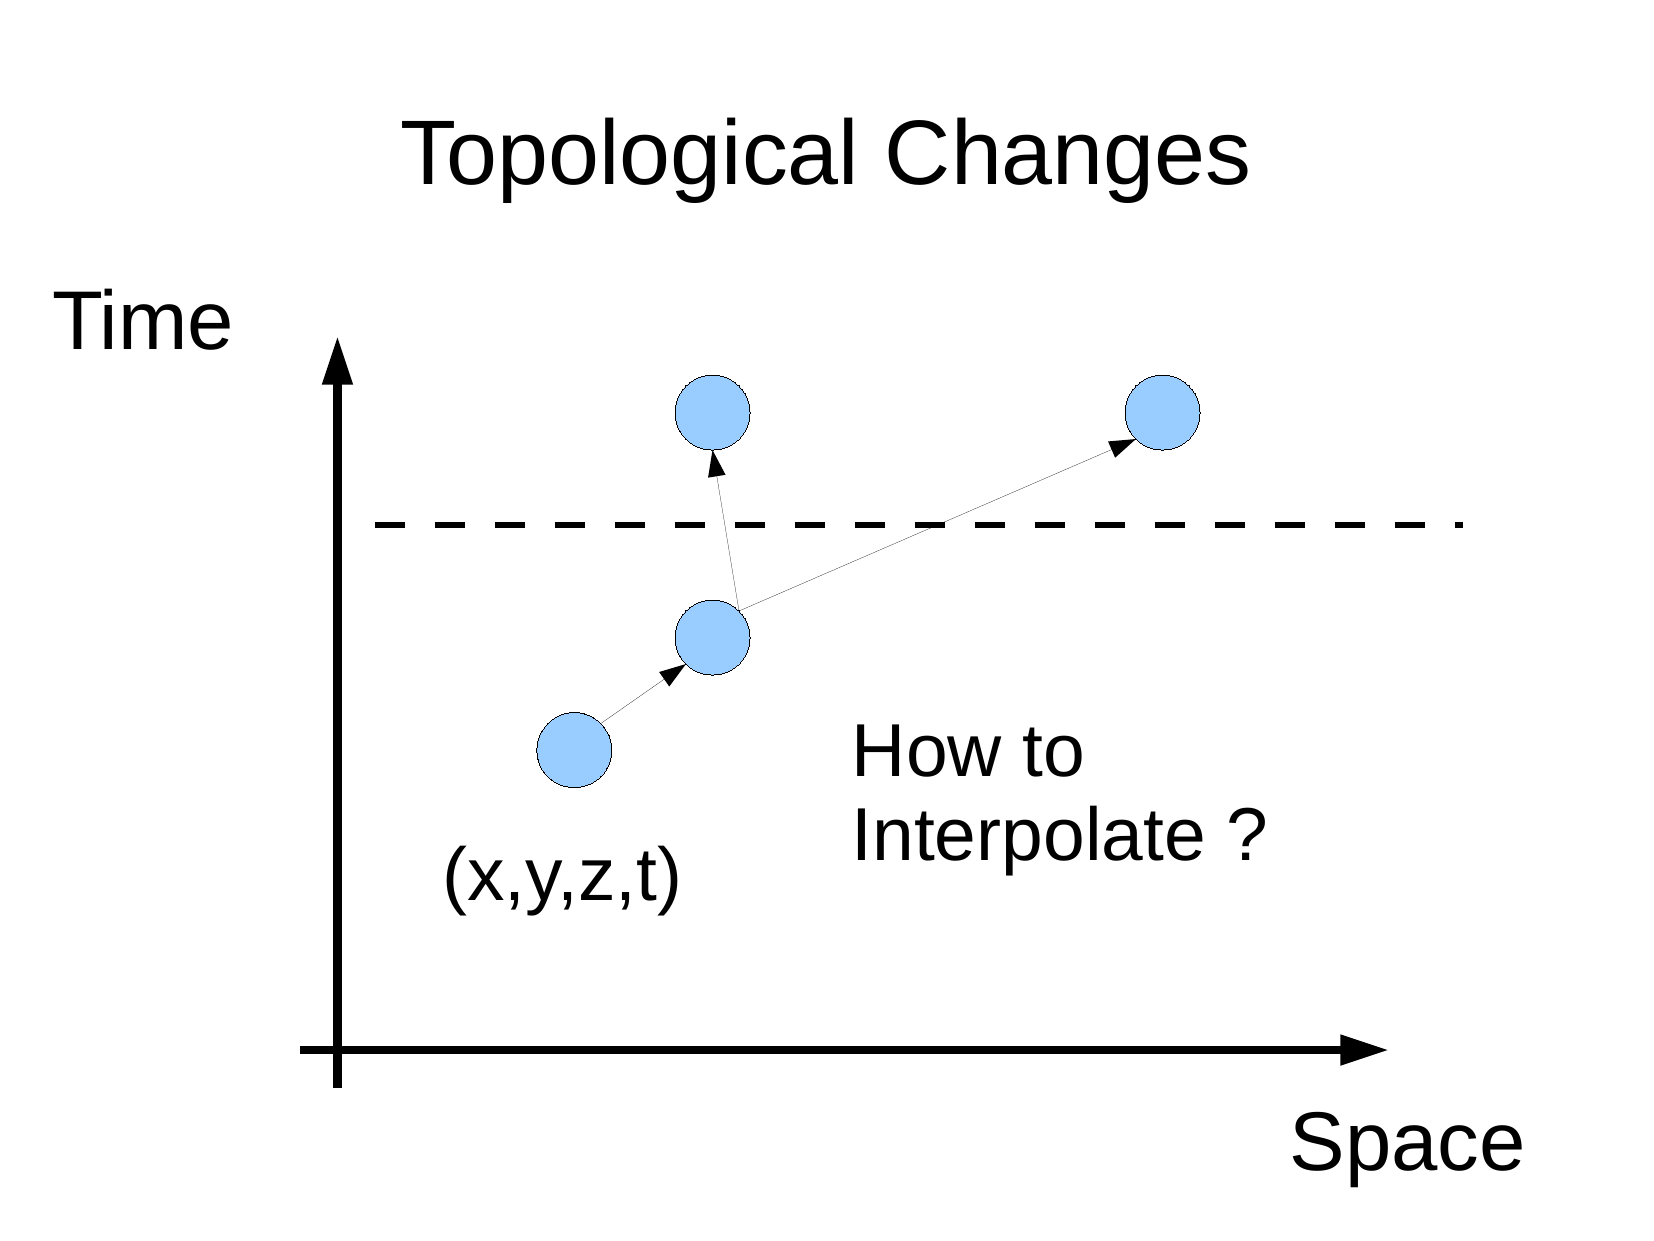

# Topological Changes
Time
How to
Interpolate ?
(x,y,z,t)
Space